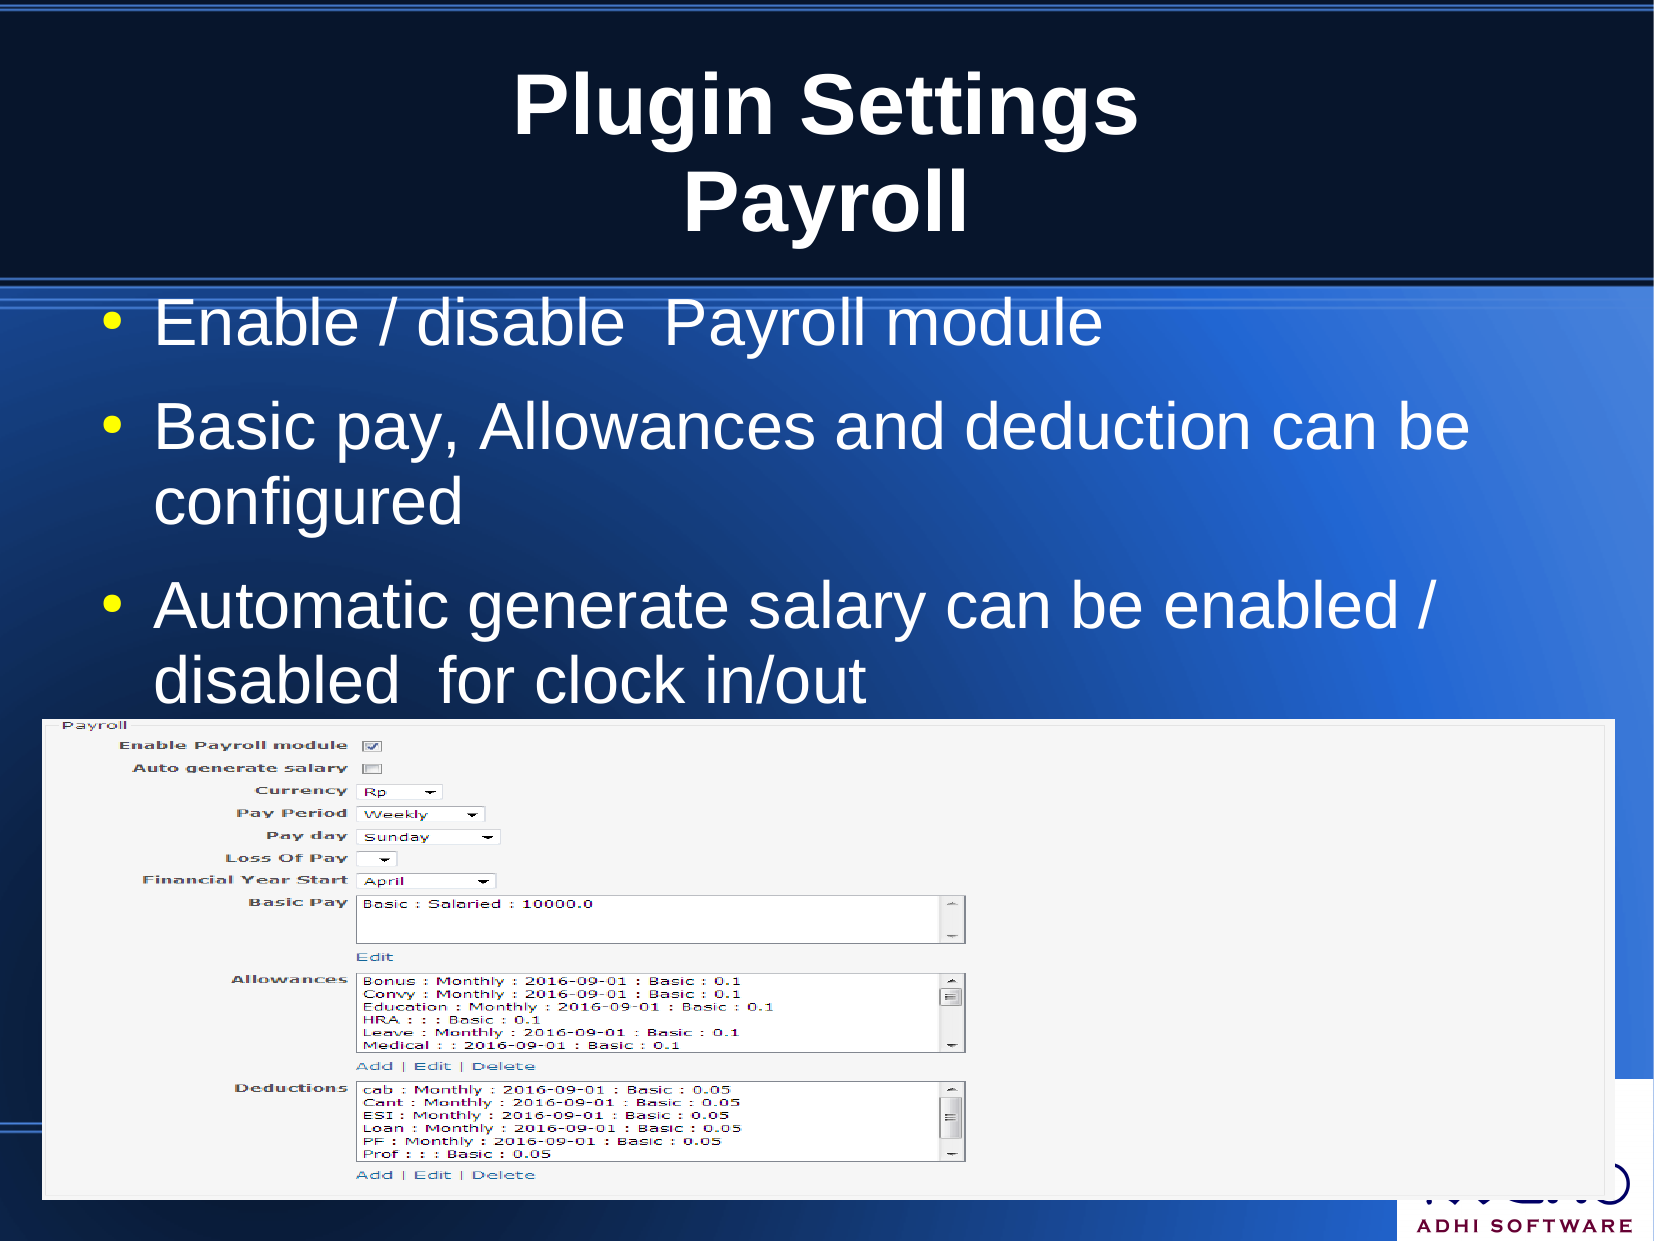

# Plugin Settings Payroll
Enable / disable Payroll module
Basic pay, Allowances and deduction can be configured
Automatic generate salary can be enabled / disabled for clock in/out